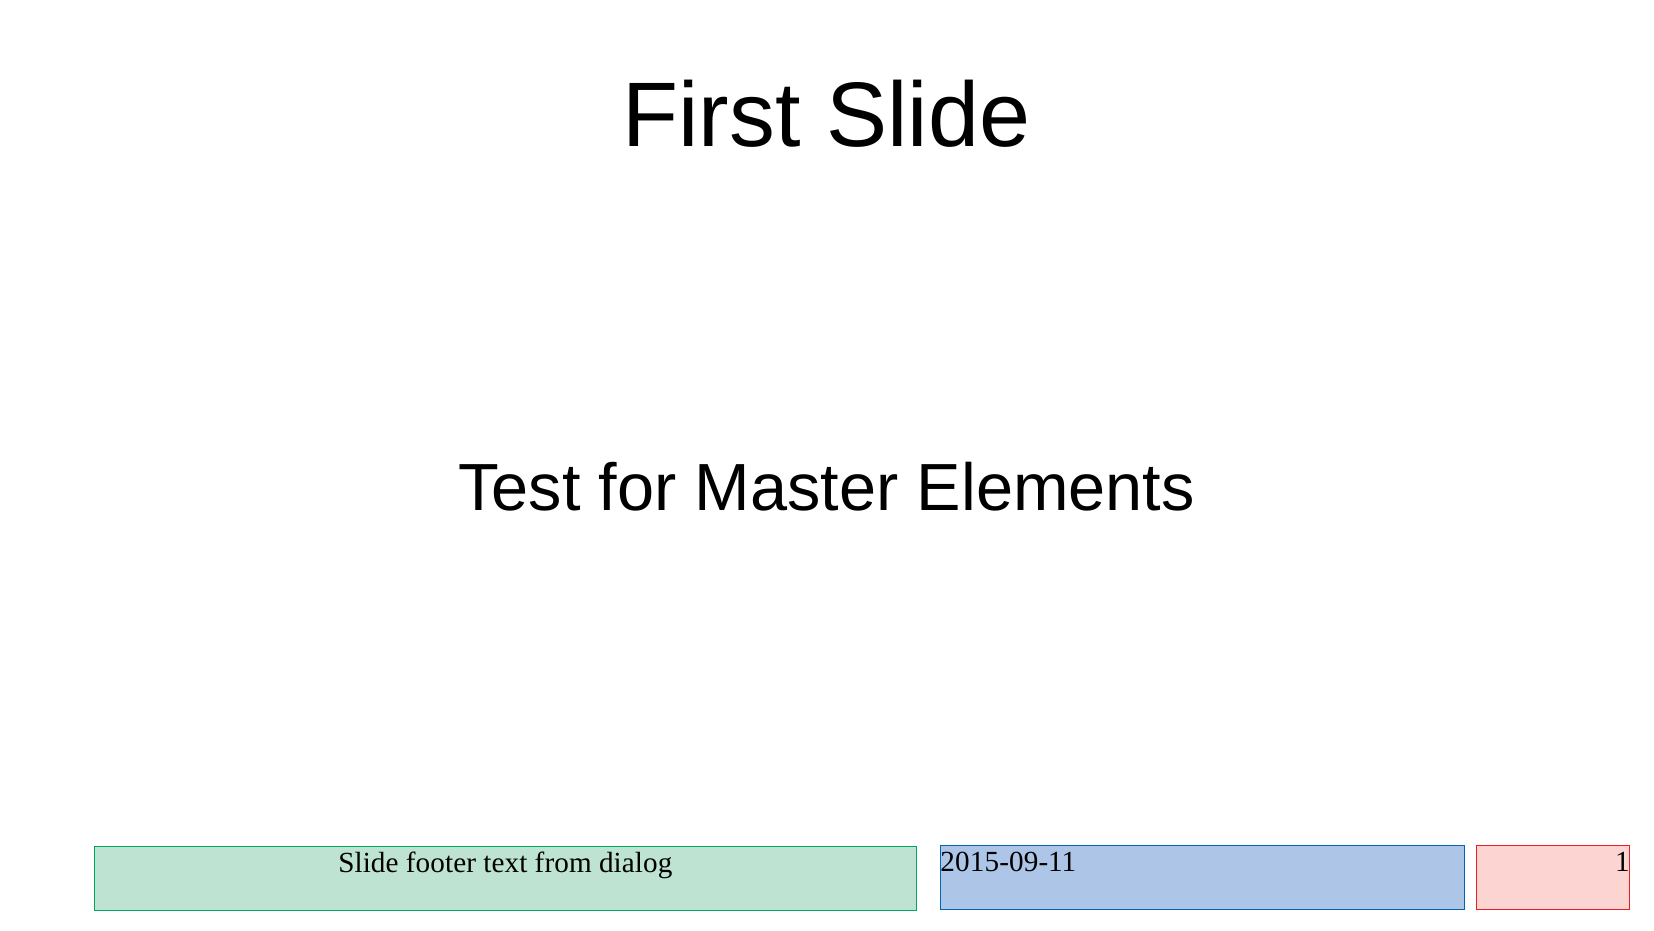

# First Slide
Test for Master Elements
2015-09-11
1
Slide footer text from dialog